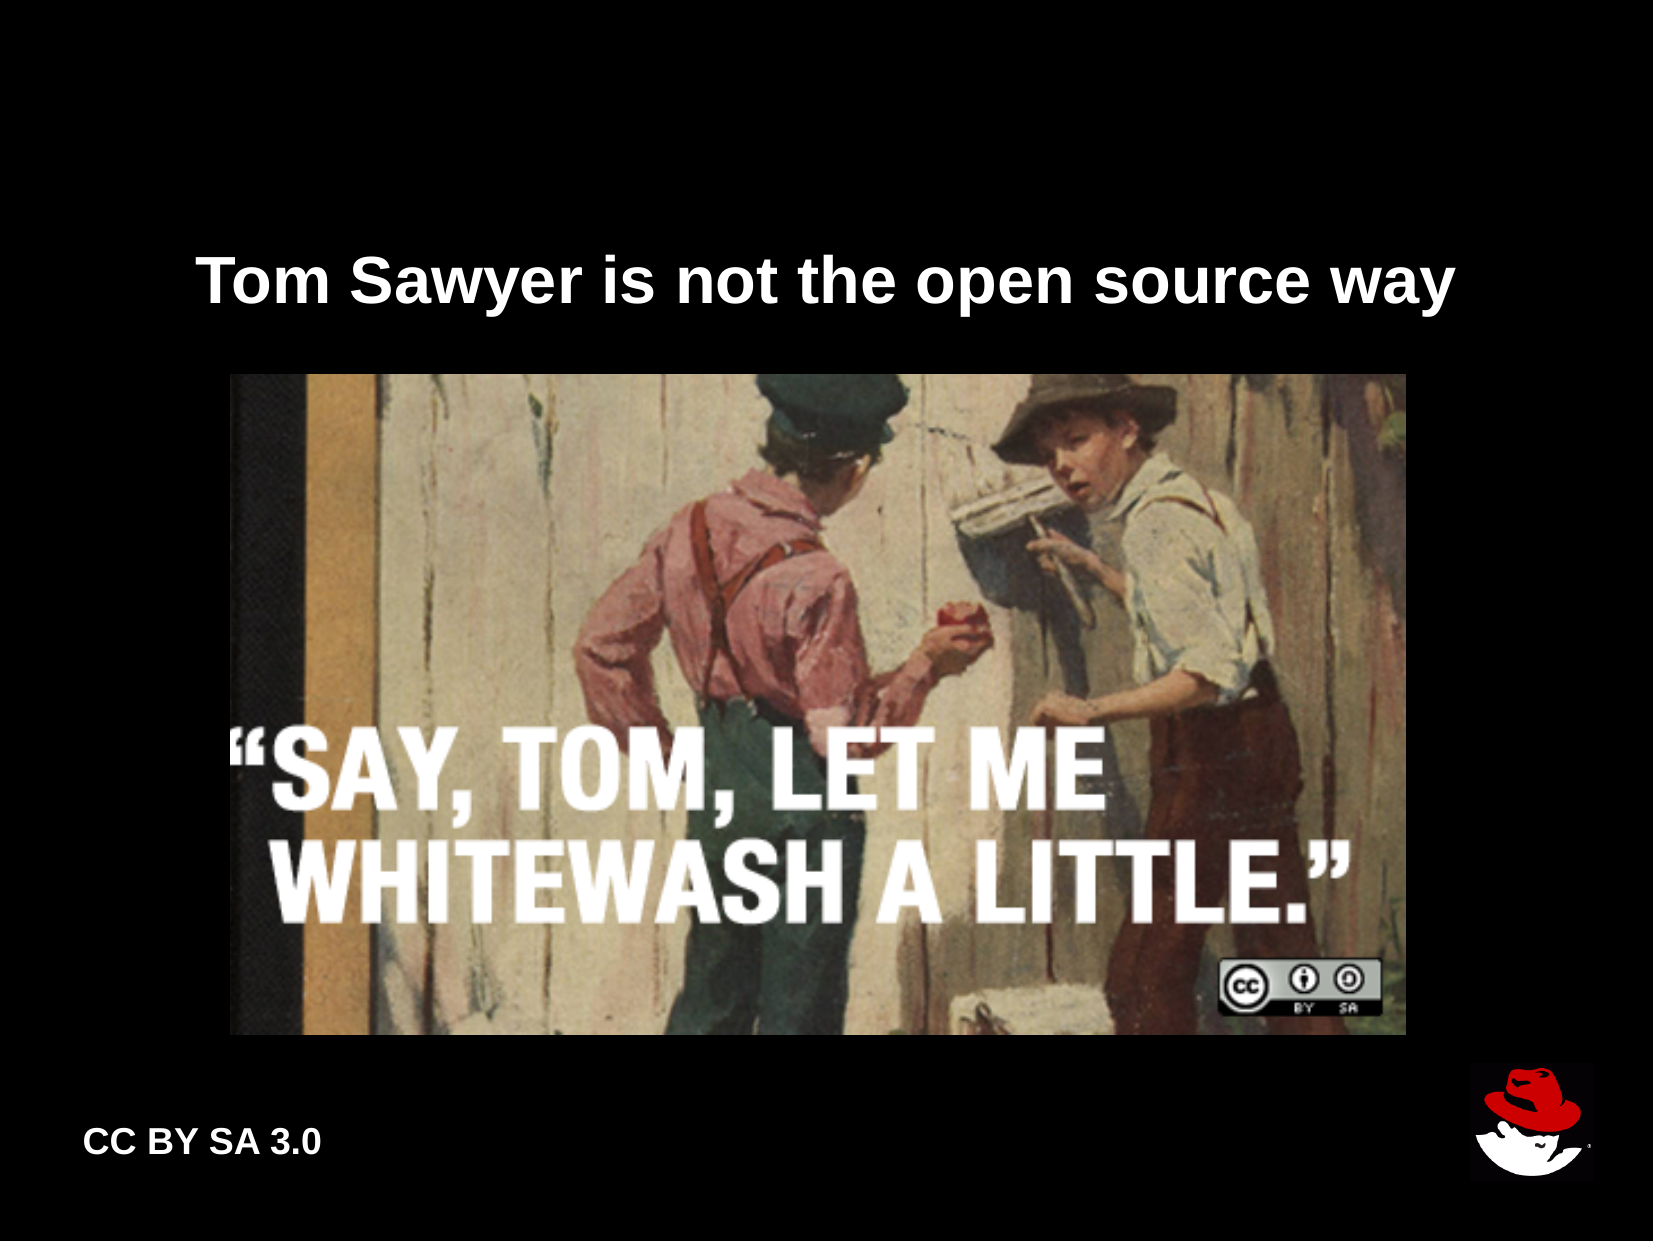

# Tom Sawyer is not the open source way
CC BY SA 3.0